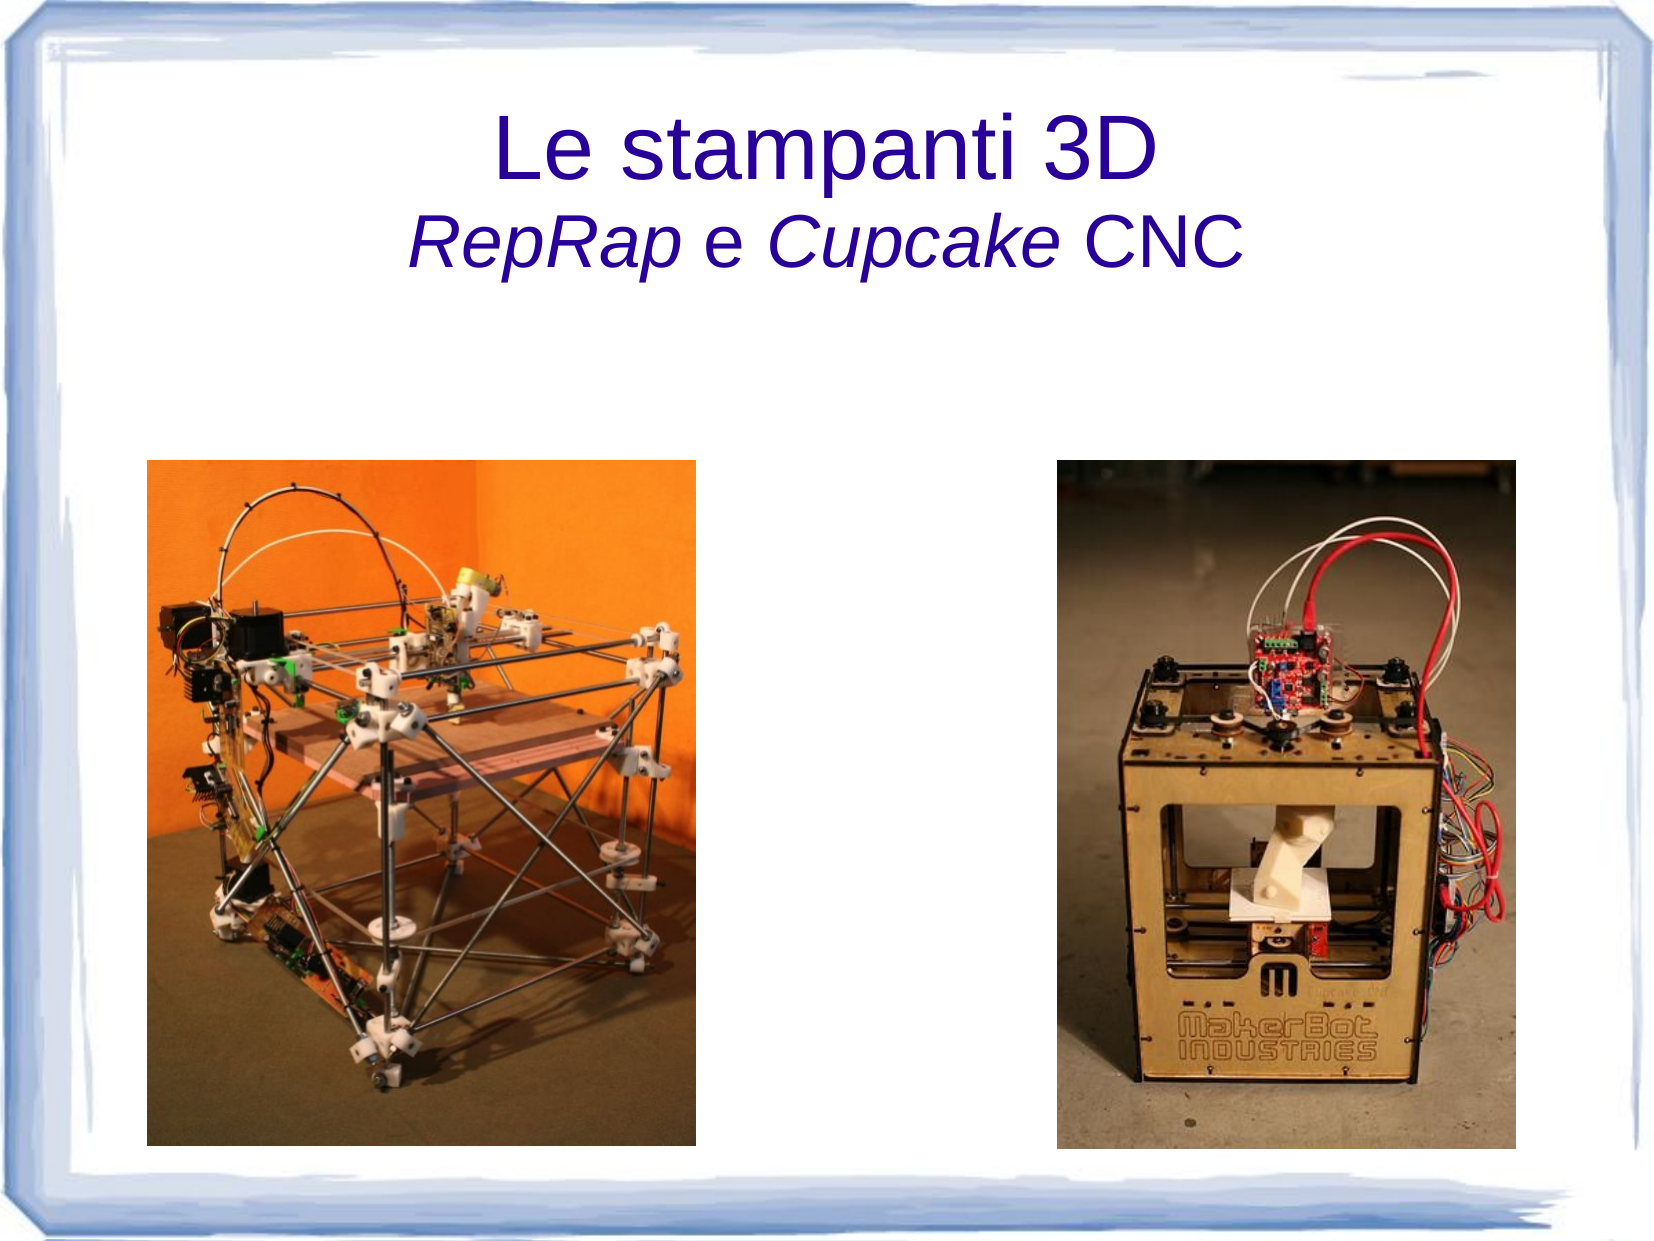

# Le stampanti 3D RepRap e Cupcake CNC